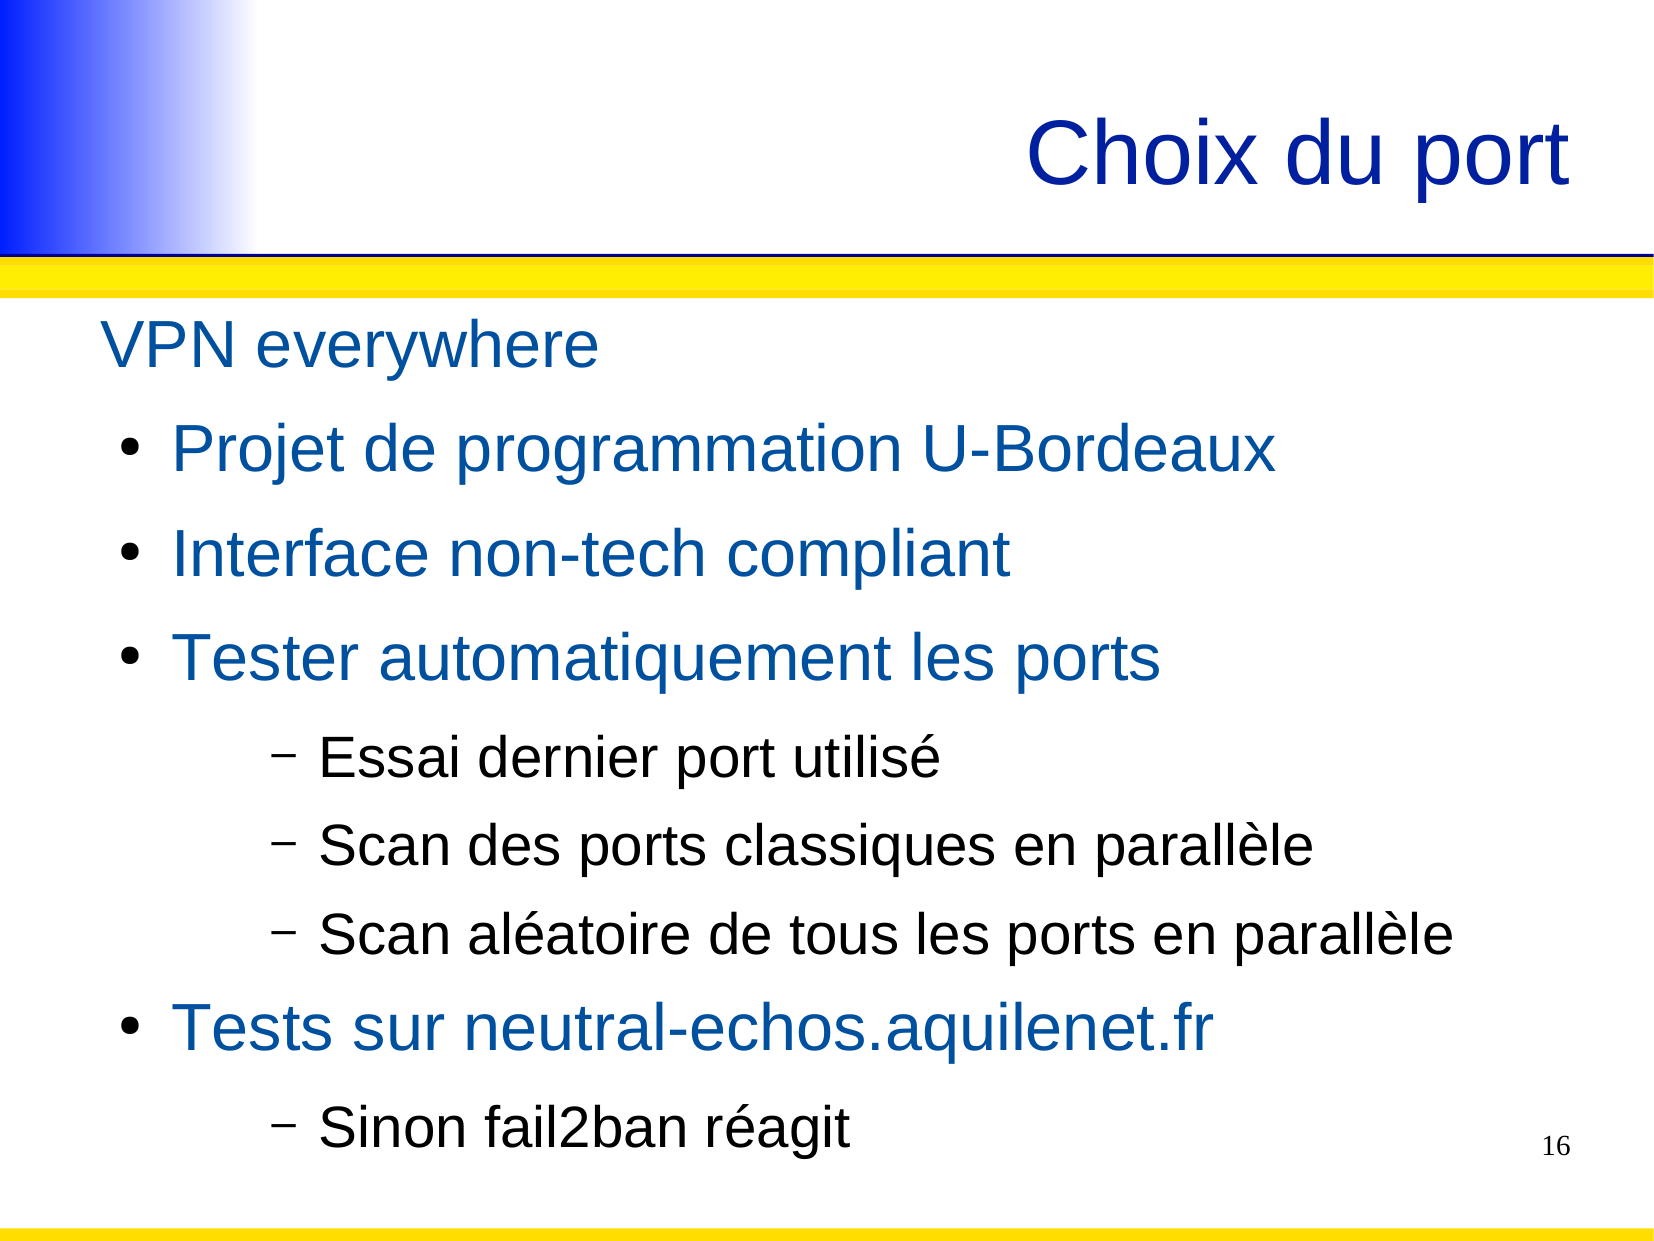

# Choix du port
VPN everywhere
Projet de programmation U-Bordeaux
Interface non-tech compliant
Tester automatiquement les ports
Essai dernier port utilisé
Scan des ports classiques en parallèle
Scan aléatoire de tous les ports en parallèle
Tests sur neutral-echos.aquilenet.fr
Sinon fail2ban réagit
16